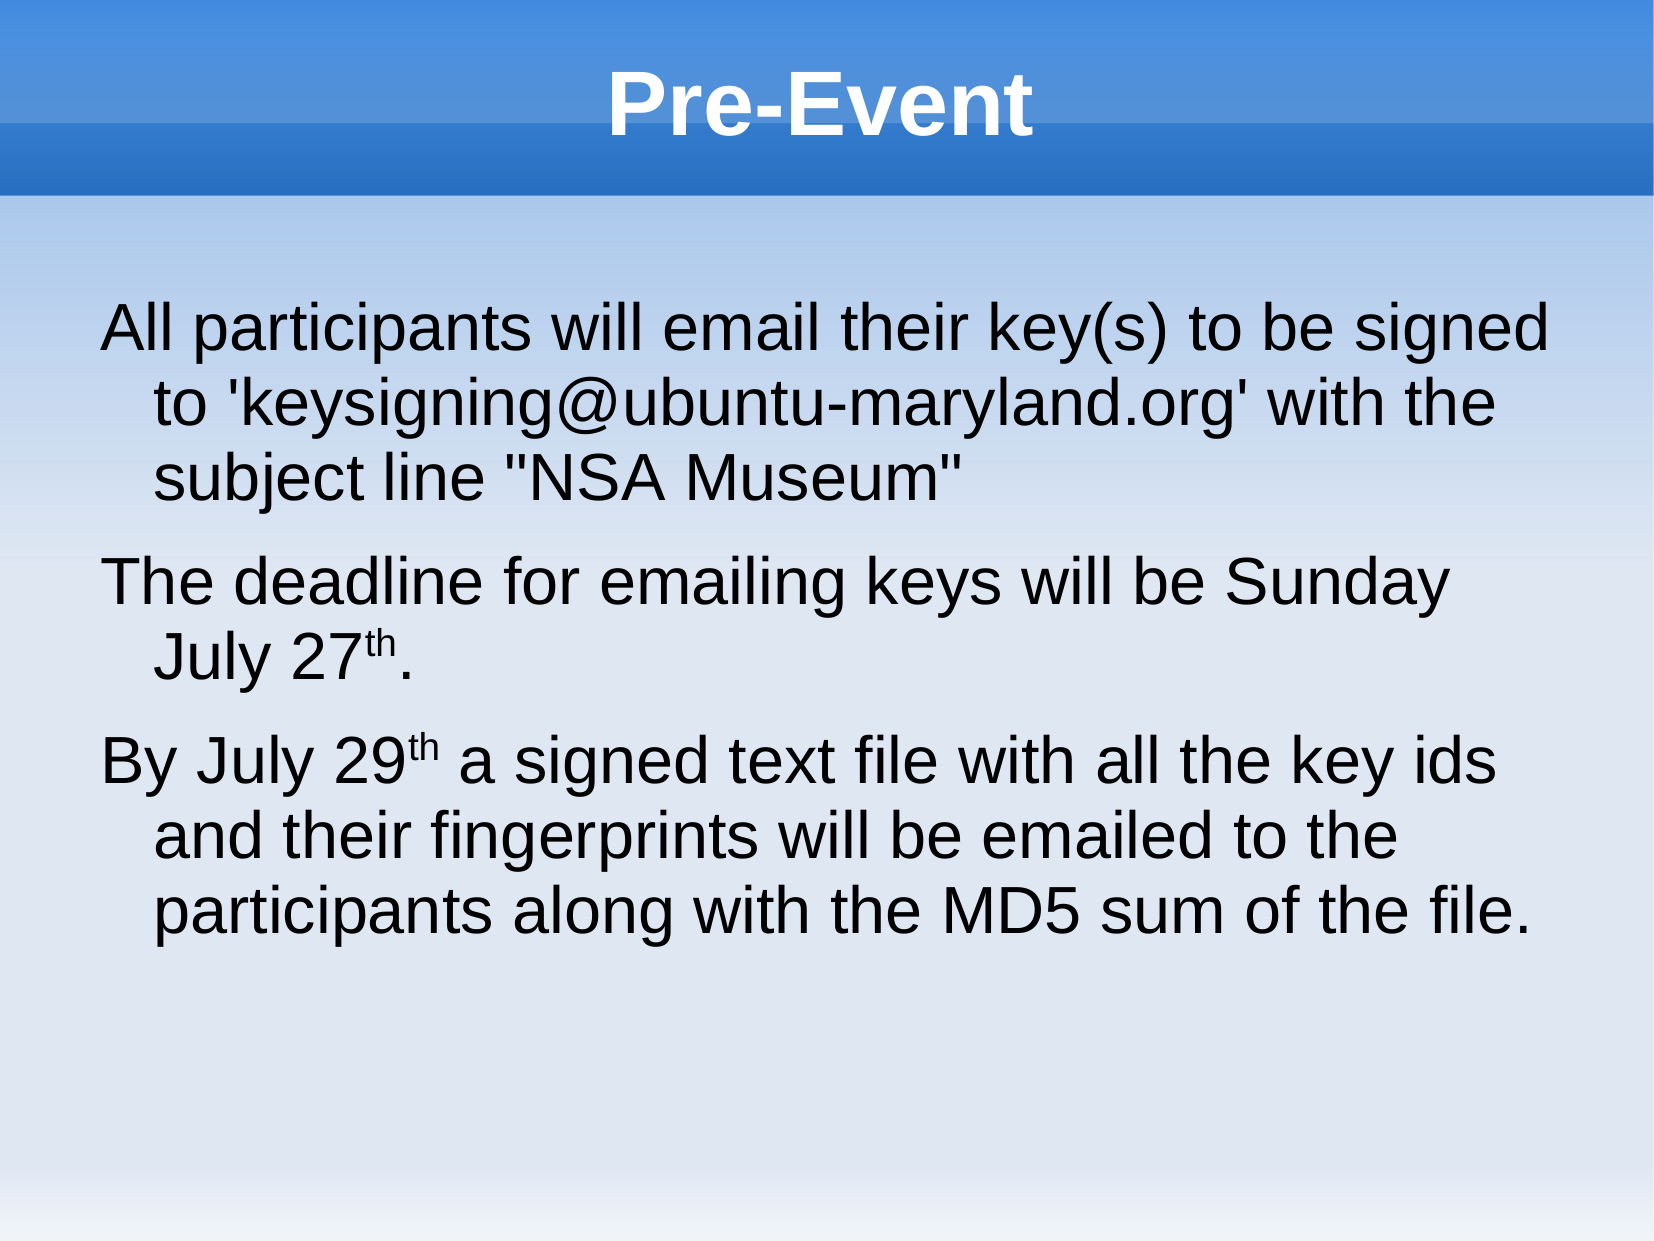

# Pre-Event
All participants will email their key(s) to be signed to 'keysigning@ubuntu-maryland.org' with the subject line "NSA Museum"
The deadline for emailing keys will be Sunday July 27th.
By July 29th a signed text file with all the key ids and their fingerprints will be emailed to the participants along with the MD5 sum of the file.